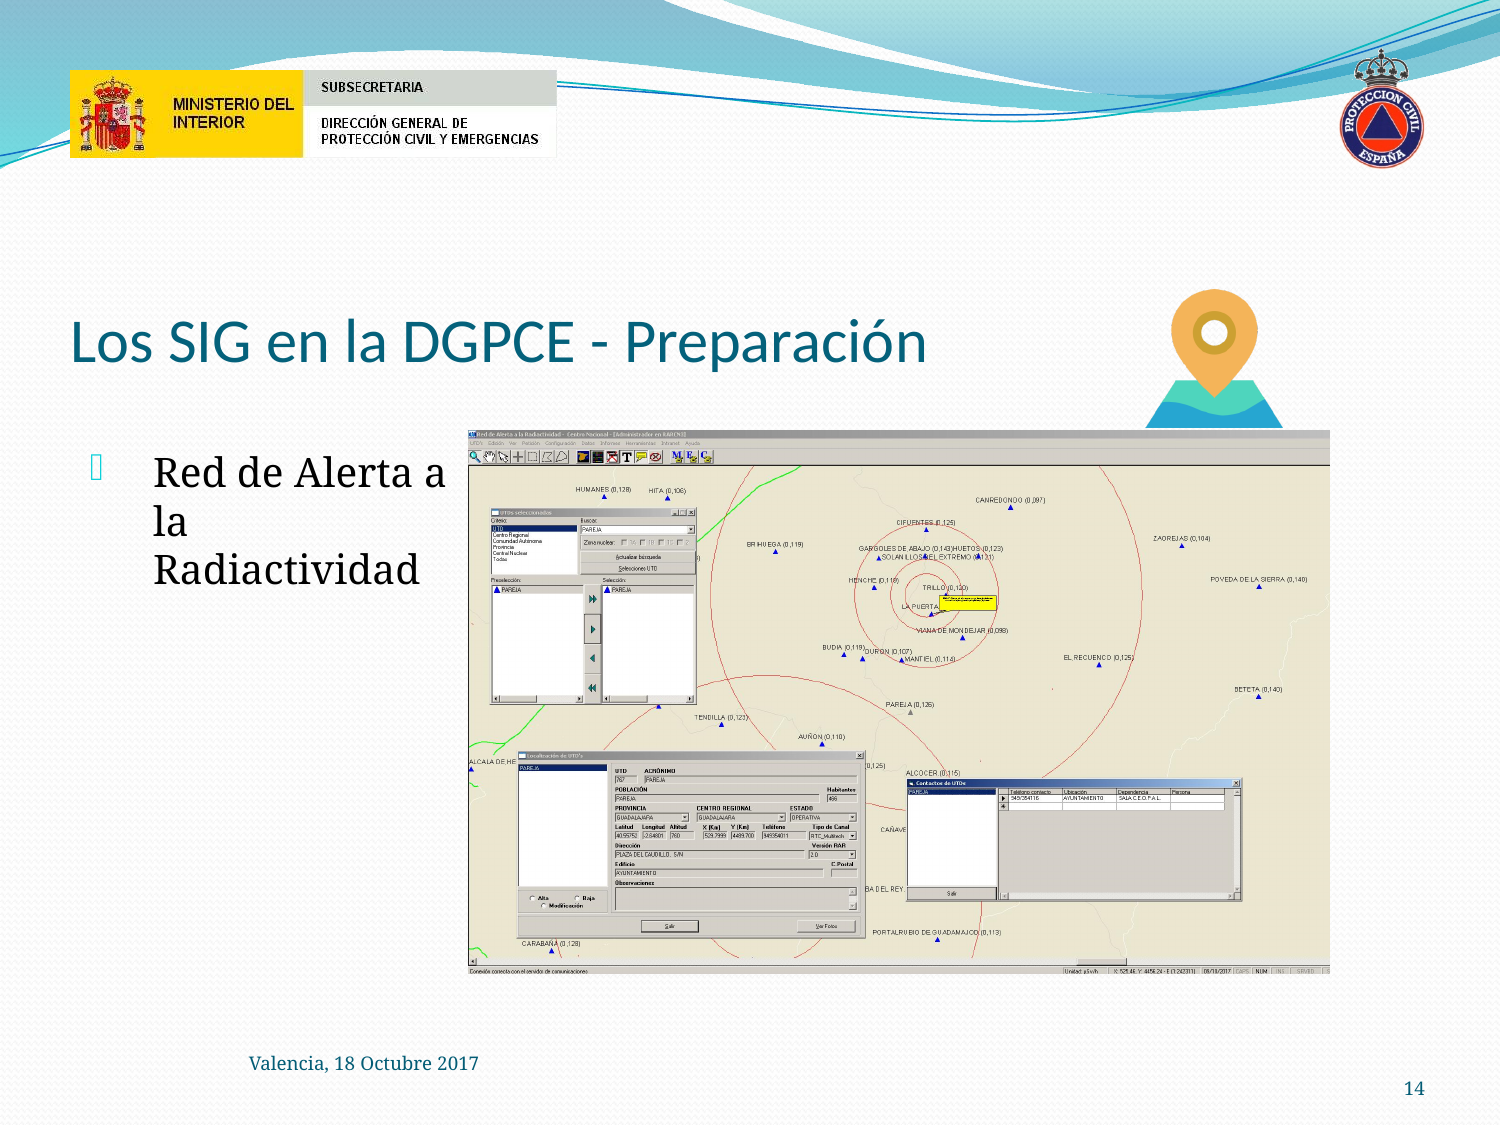

# Los SIG en la DGPCE - Preparación
Red de Alerta a la Radiactividad
Valencia, 18 Octubre 2017